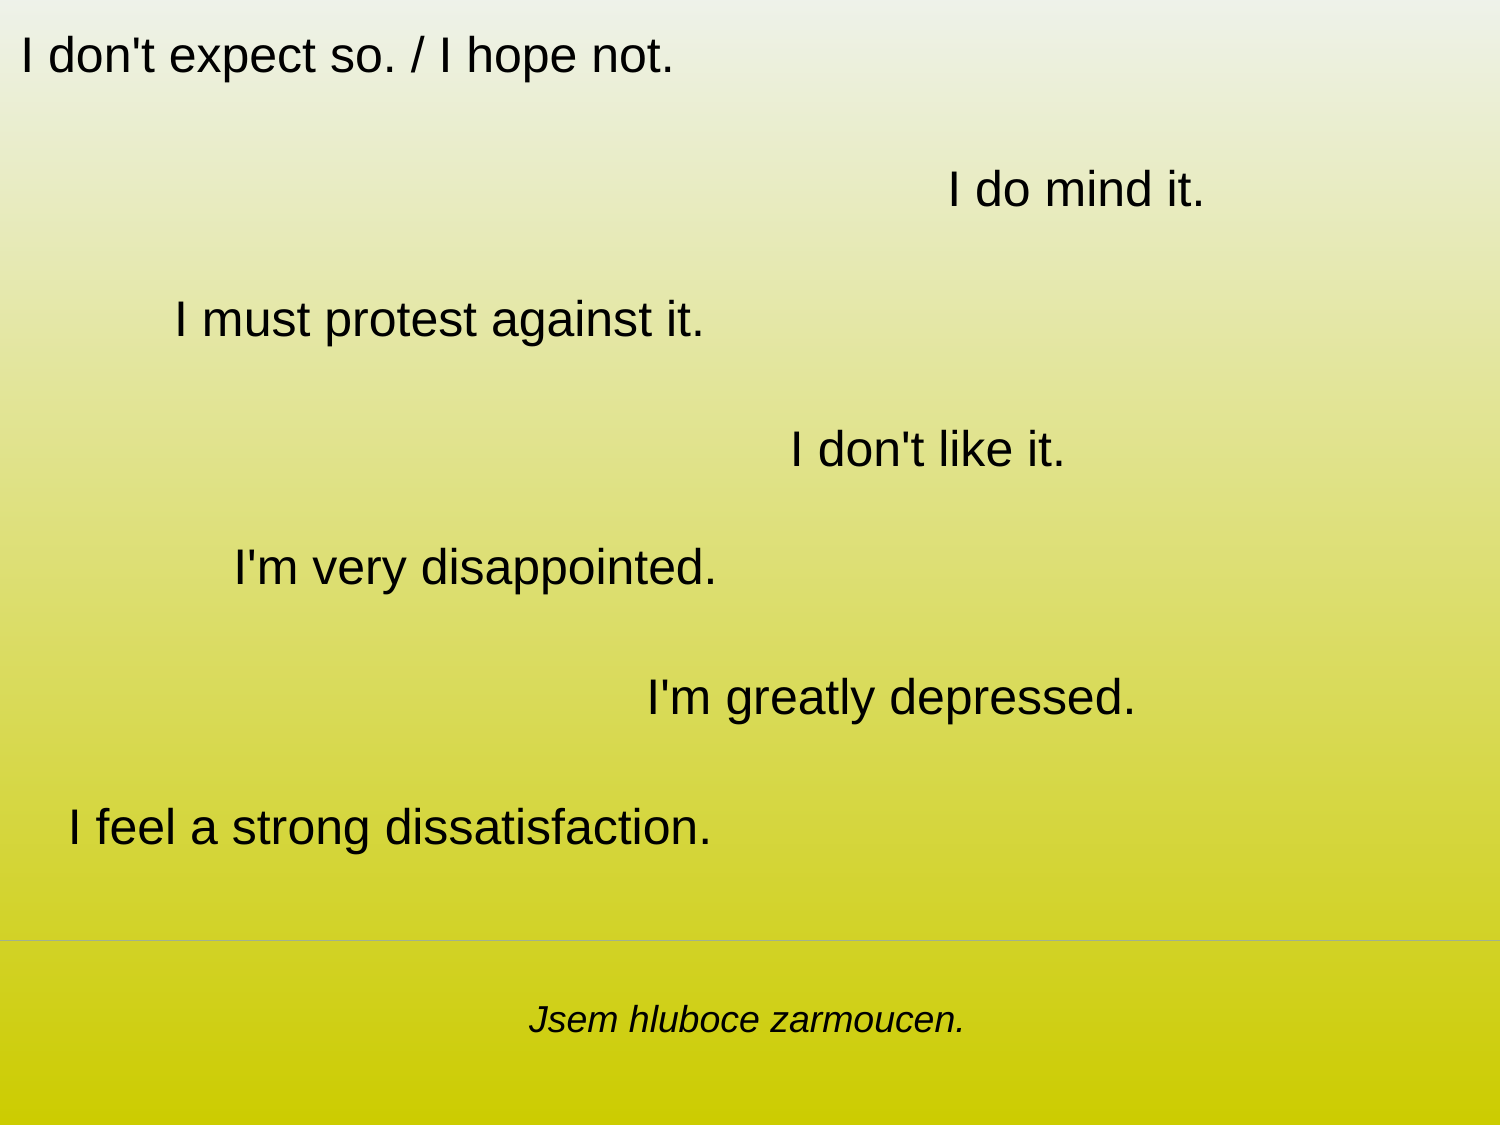

I don't expect so. / I hope not.
I do mind it.
I must protest against it.
I don't like it.
I'm very disappointed.
I'm greatly depressed.
I feel a strong dissatisfaction.
Jsem hluboce zarmoucen.